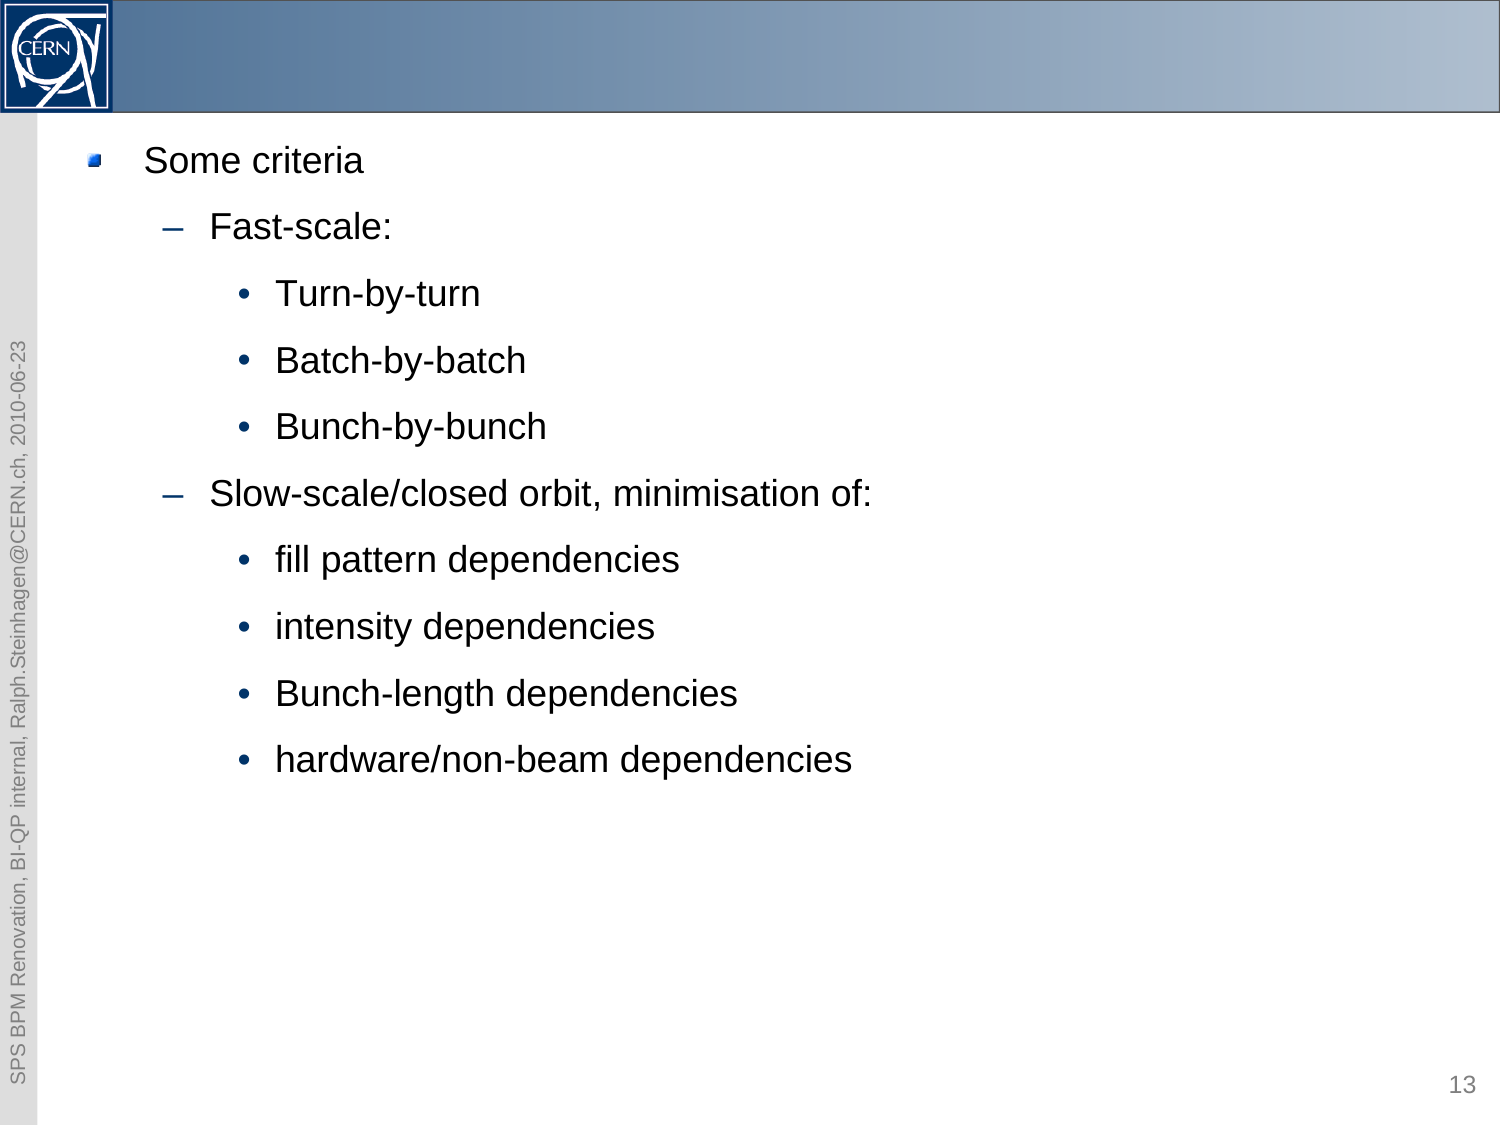

#
Some criteria
Fast-scale:
Turn-by-turn
Batch-by-batch
Bunch-by-bunch
Slow-scale/closed orbit, minimisation of:
fill pattern dependencies
intensity dependencies
Bunch-length dependencies
hardware/non-beam dependencies